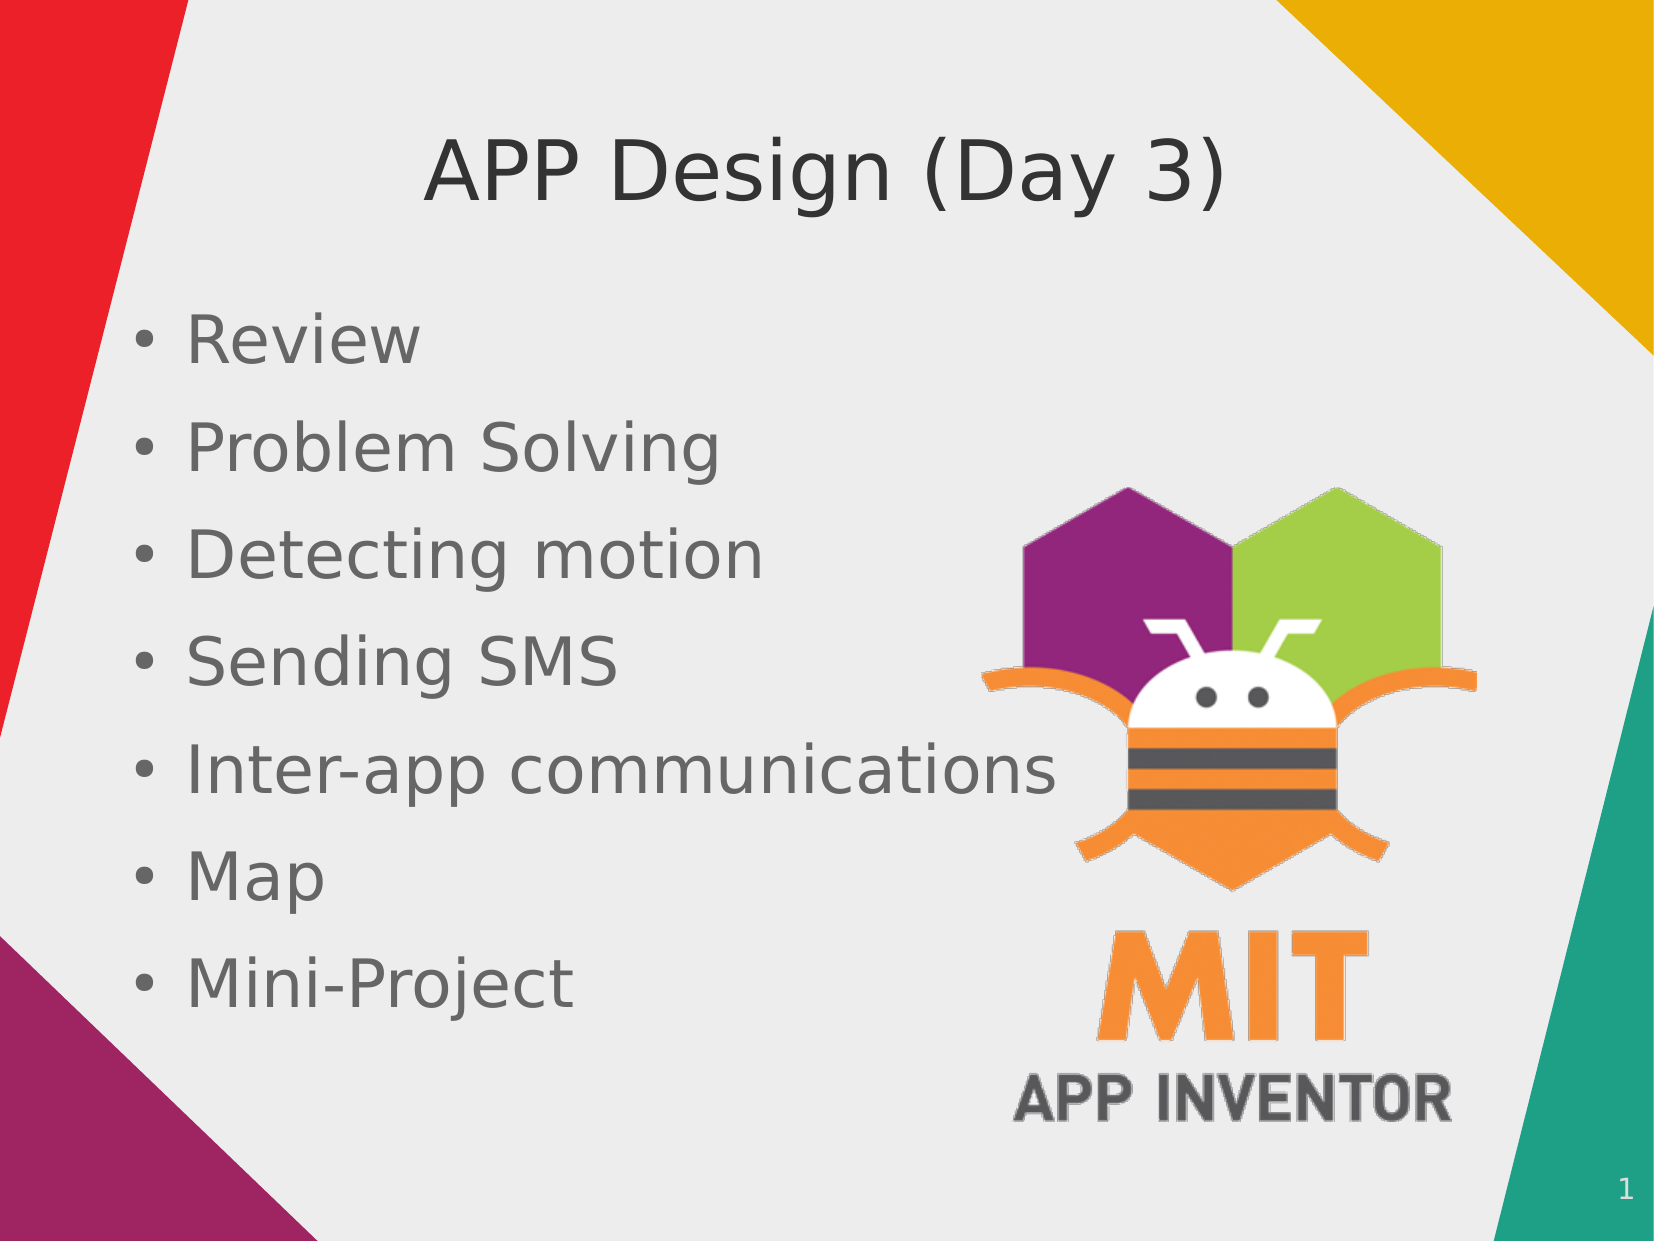

# APP Design (Day 3)
Review
Problem Solving
Detecting motion
Sending SMS
Inter-app communications
Map
Mini-Project
1